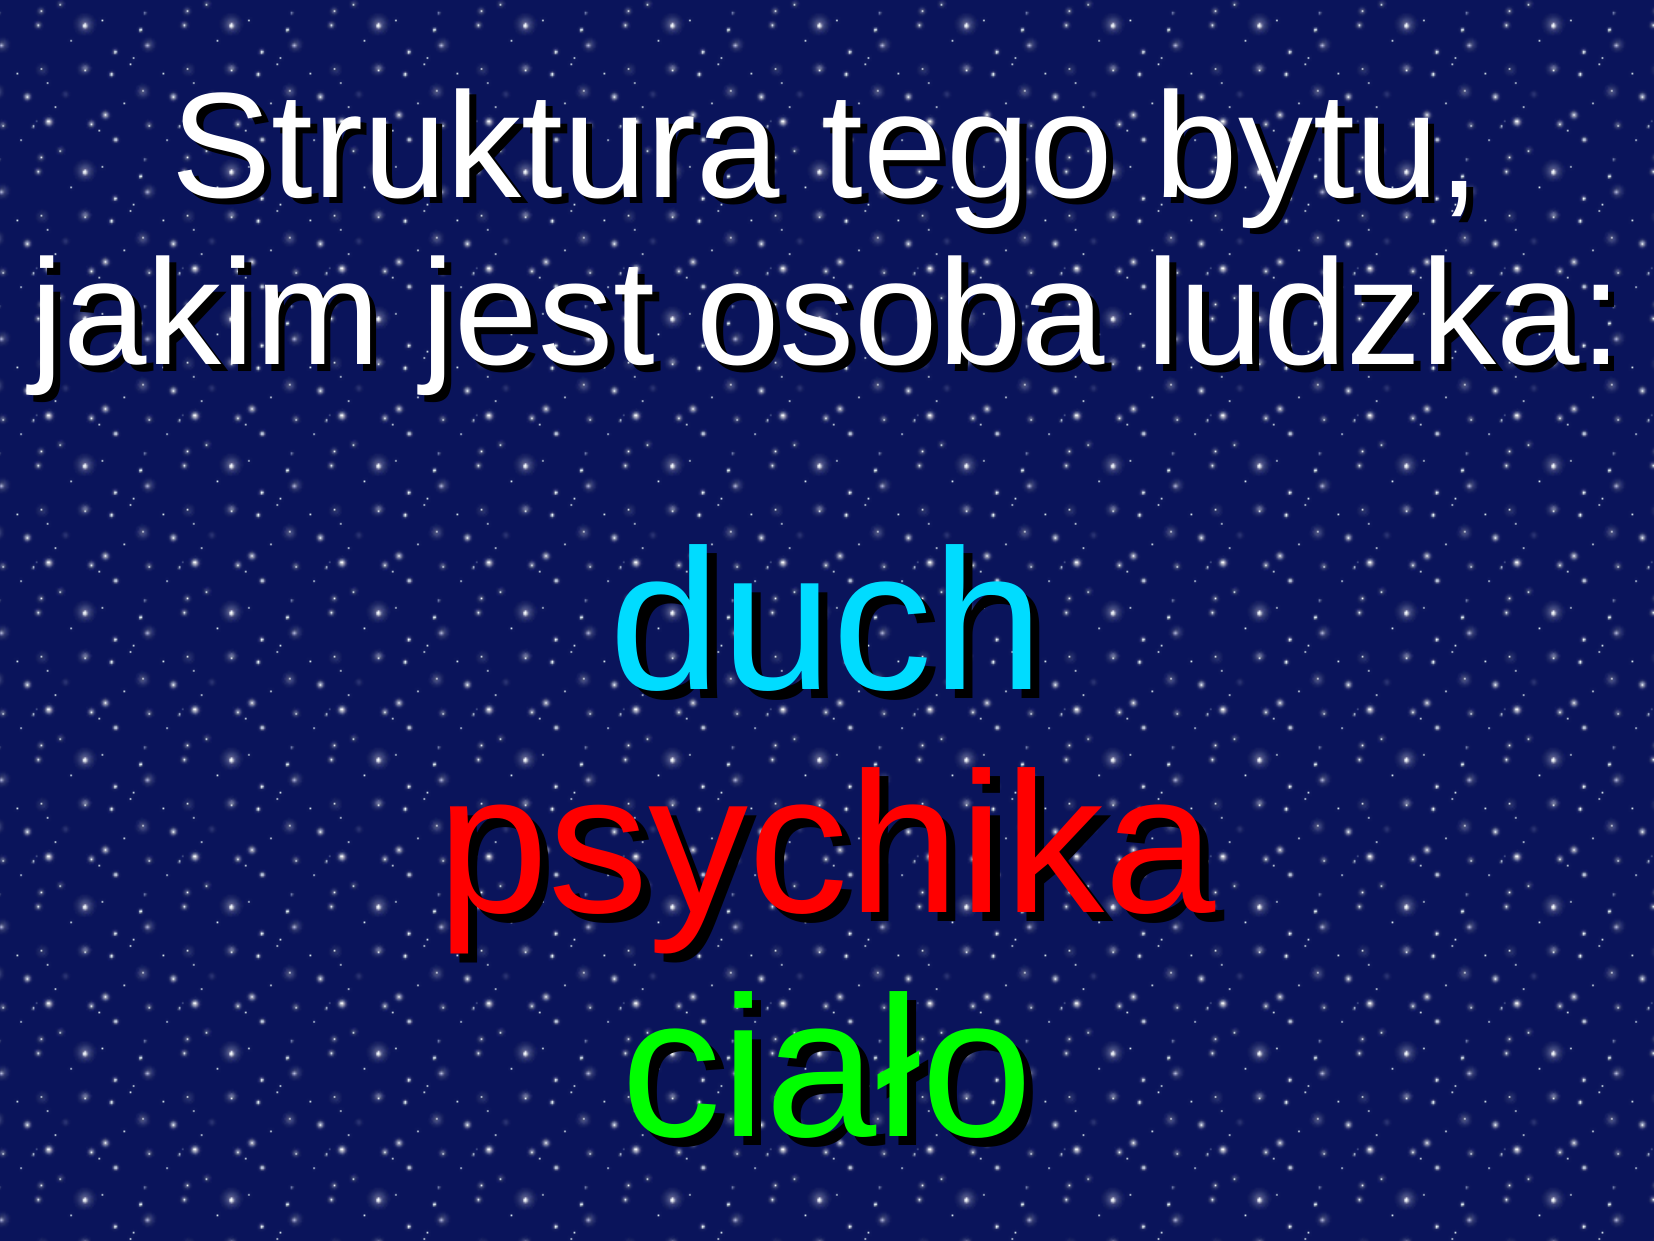

# Struktura tego bytu, jakim jest osoba ludzka:
duch
psychika
ciało